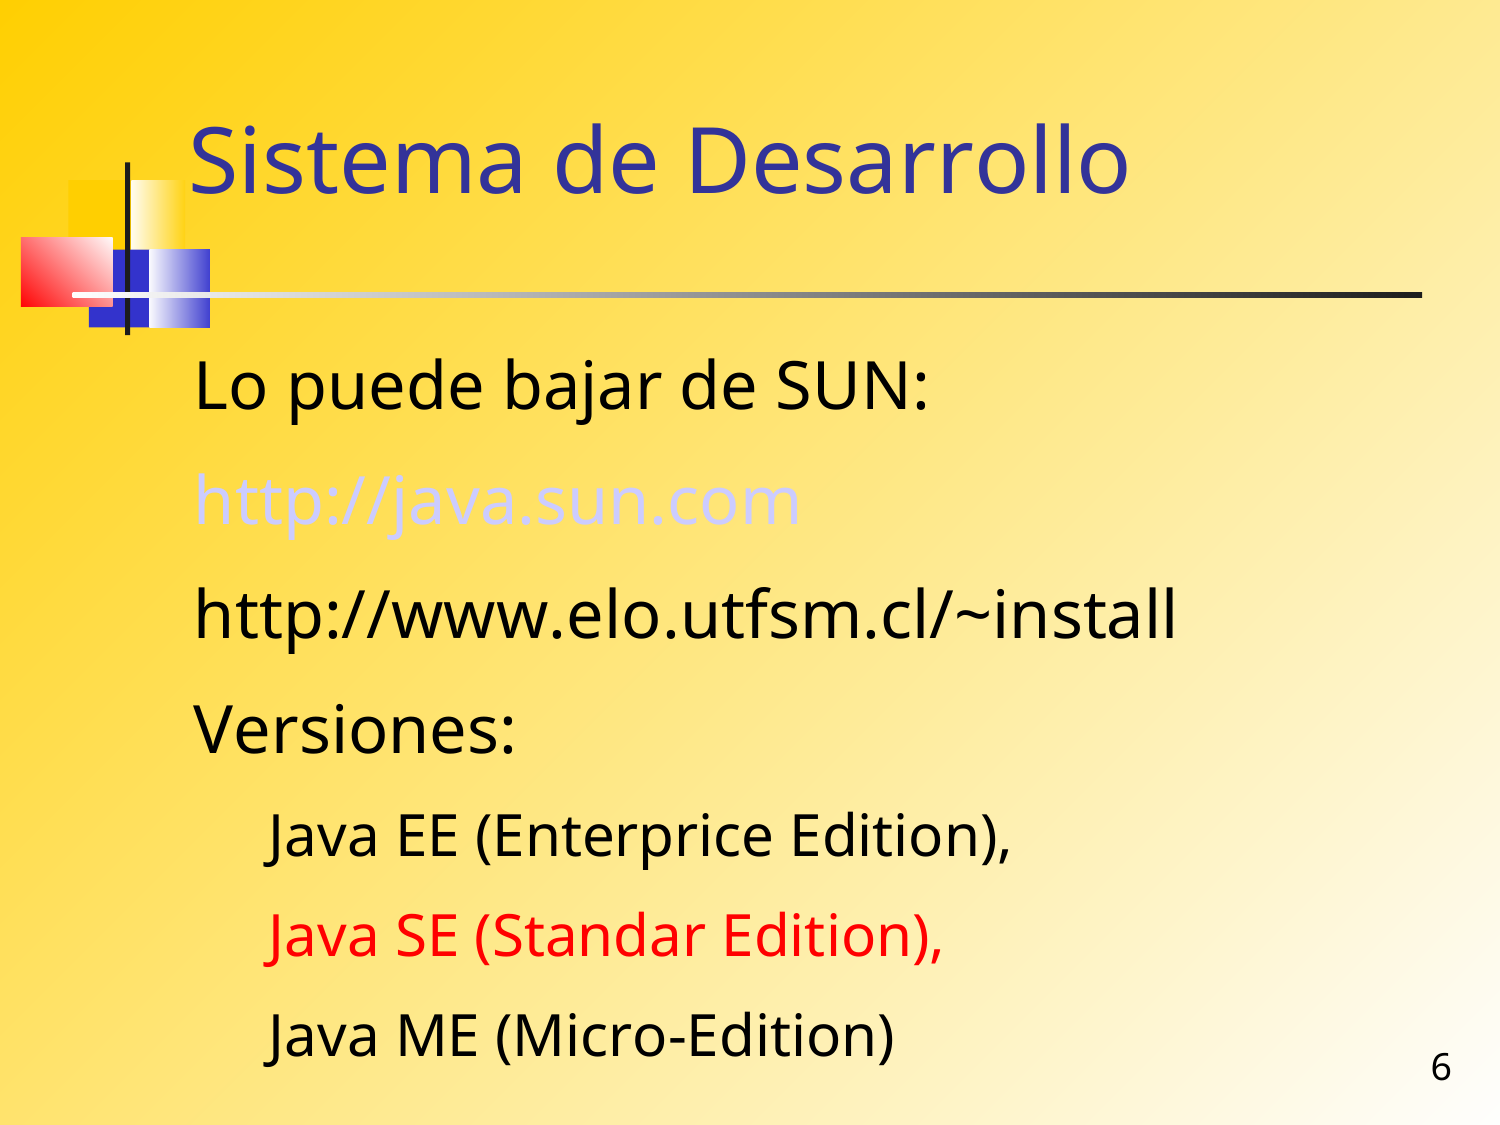

# Sistema de Desarrollo
Lo puede bajar de SUN:
http://java.sun.com
http://www.elo.utfsm.cl/~install
Versiones:
Java EE (Enterprice Edition),
Java SE (Standar Edition),
Java ME (Micro-Edition)
6